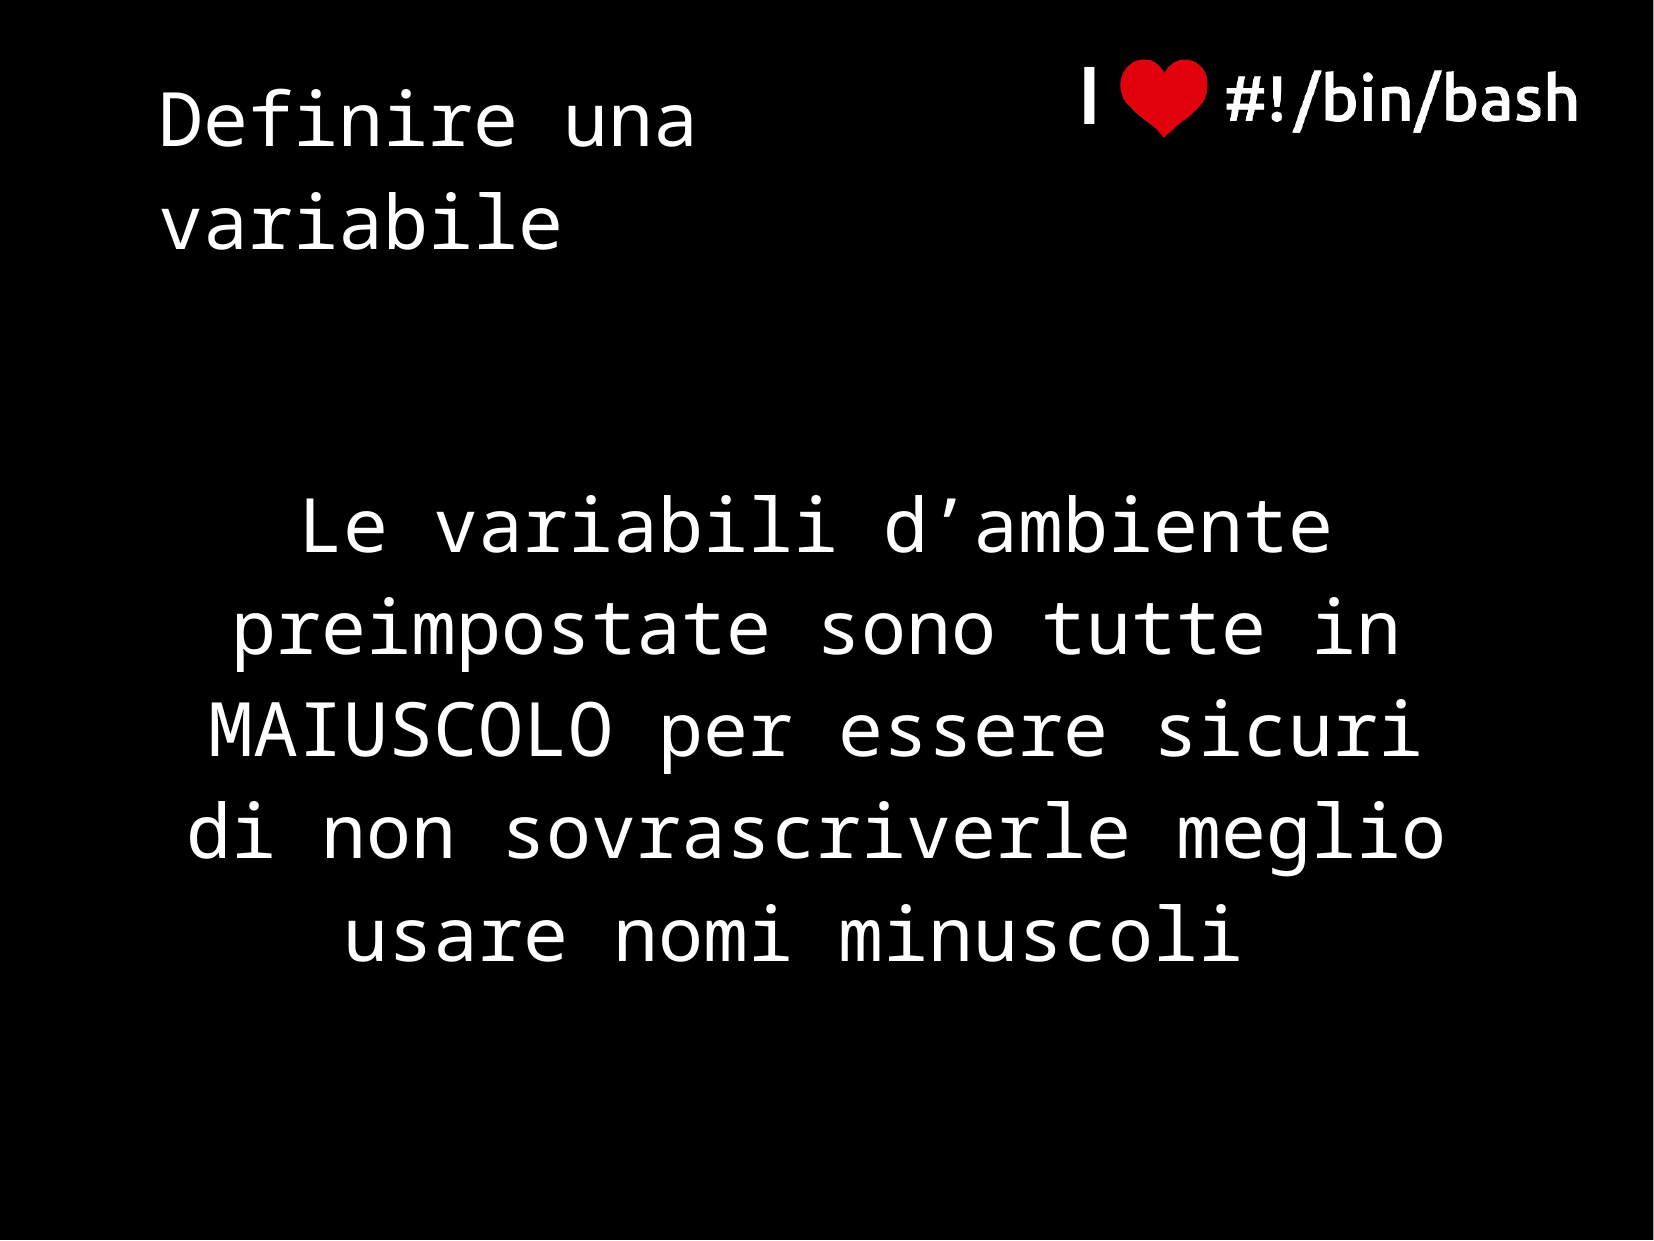

Definire una
variabile
Le variabili d’ambiente
preimpostate sono tutte in MAIUSCOLO per essere sicuri di non sovrascriverle meglio usare nomi minuscoli